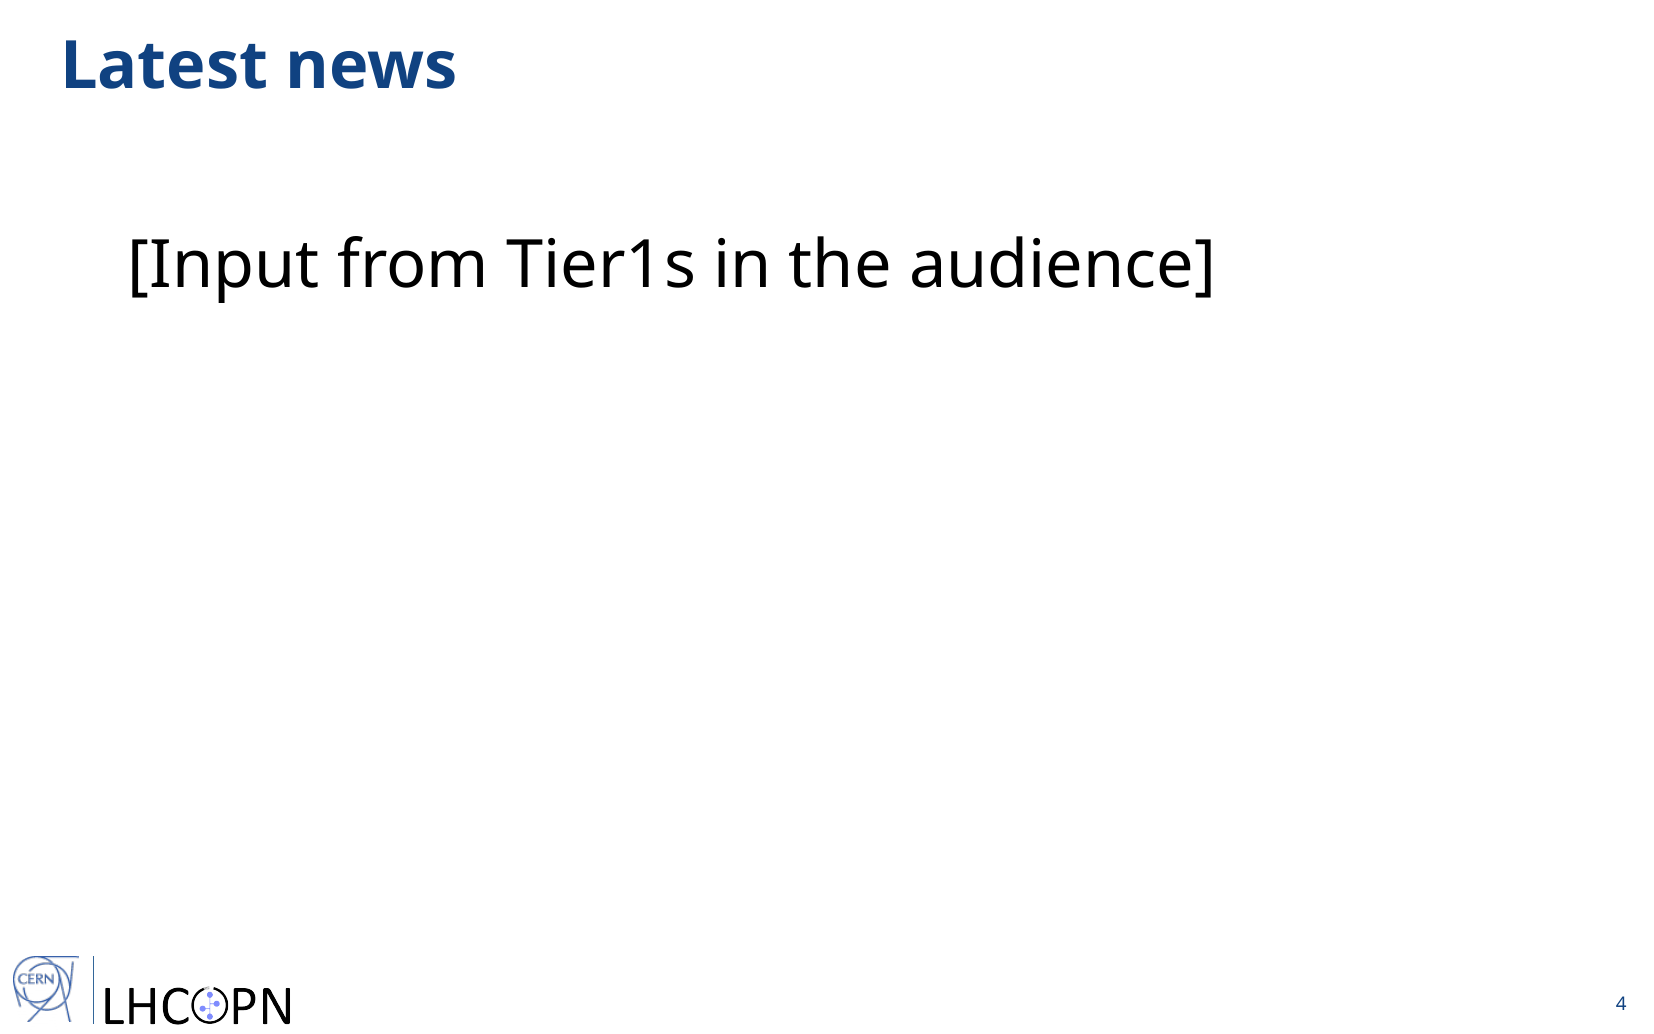

# Latest news
[Input from Tier1s in the audience]